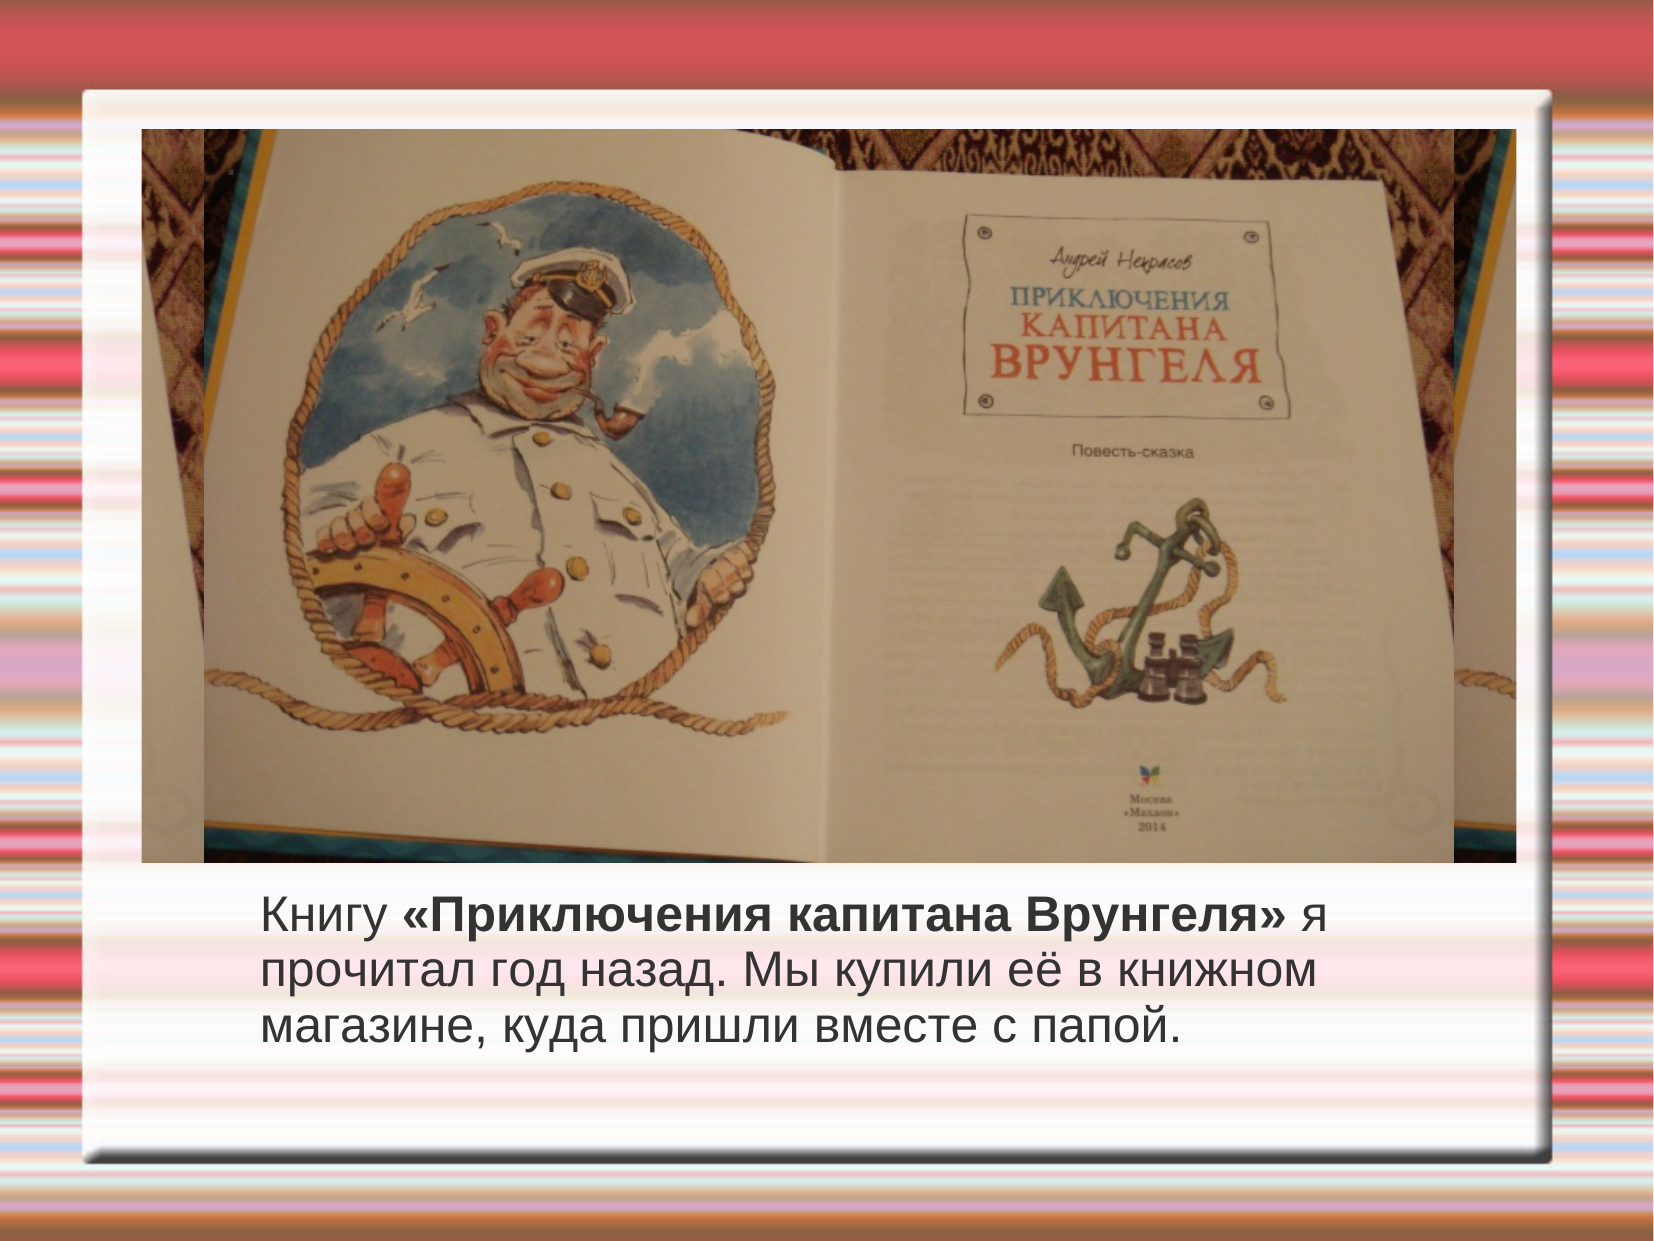

#
.
Книгу «Приключения капитана Врунгеля» я прочитал год назад. Мы купили её в книжном магазине, куда пришли вместе с папой.